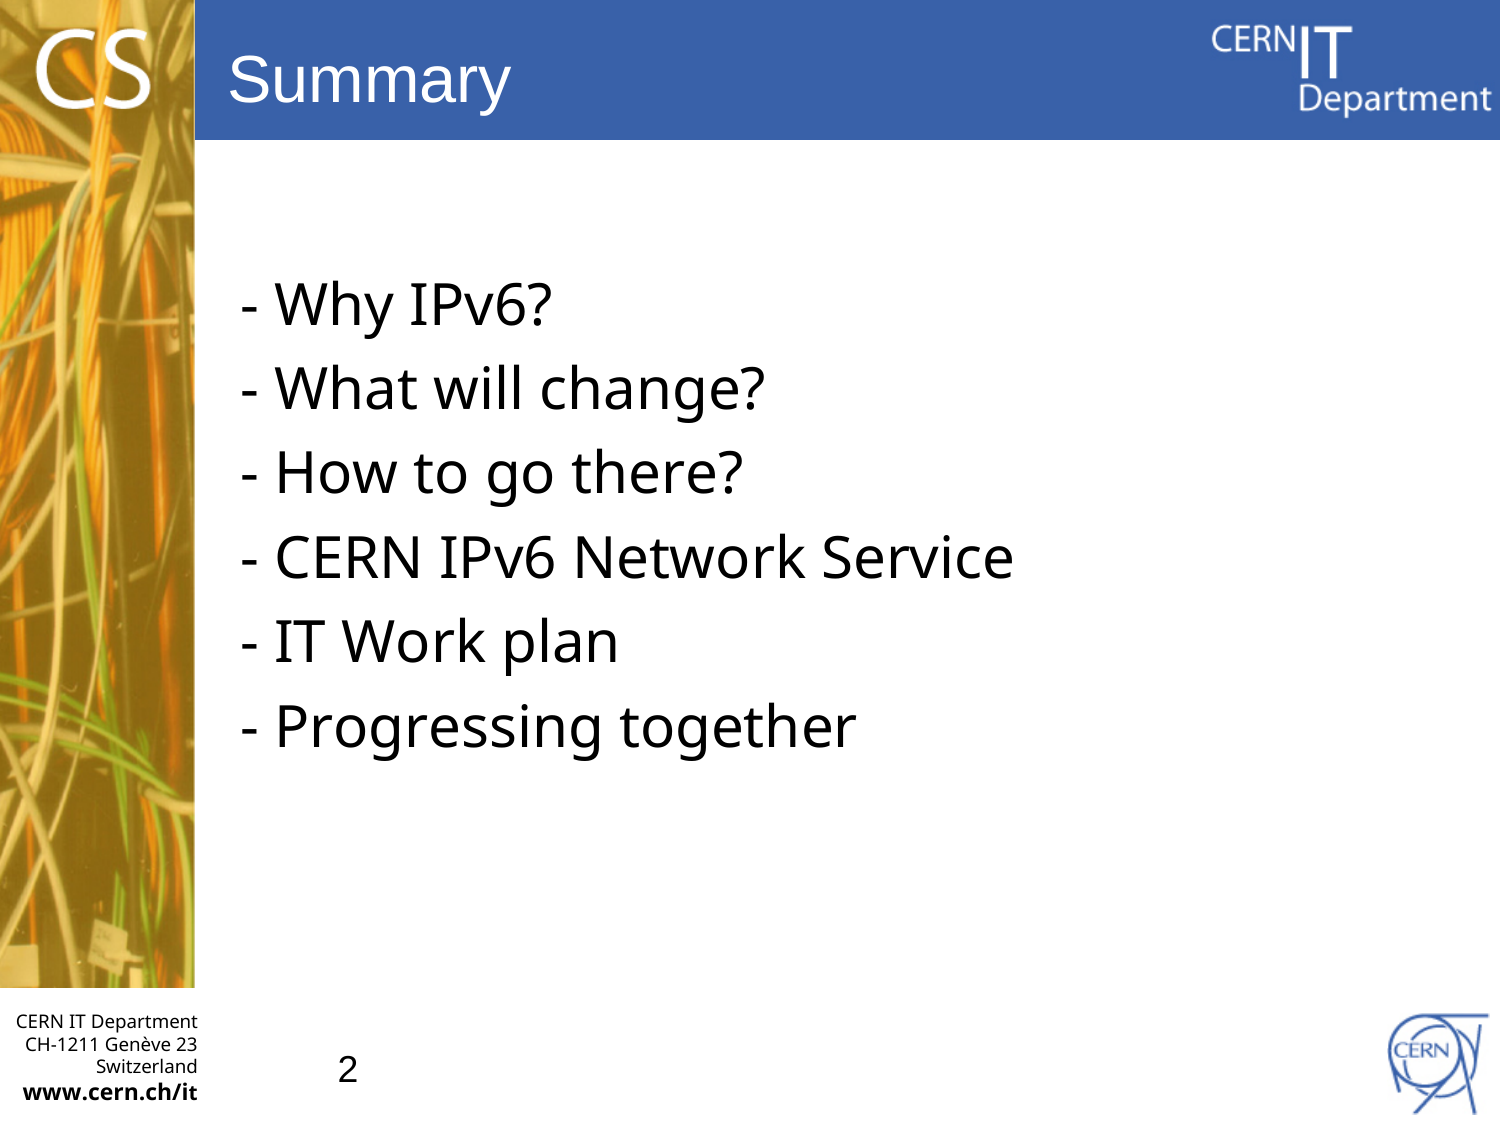

# Summary
- Why IPv6?
- What will change?
- How to go there?
- CERN IPv6 Network Service
- IT Work plan
- Progressing together